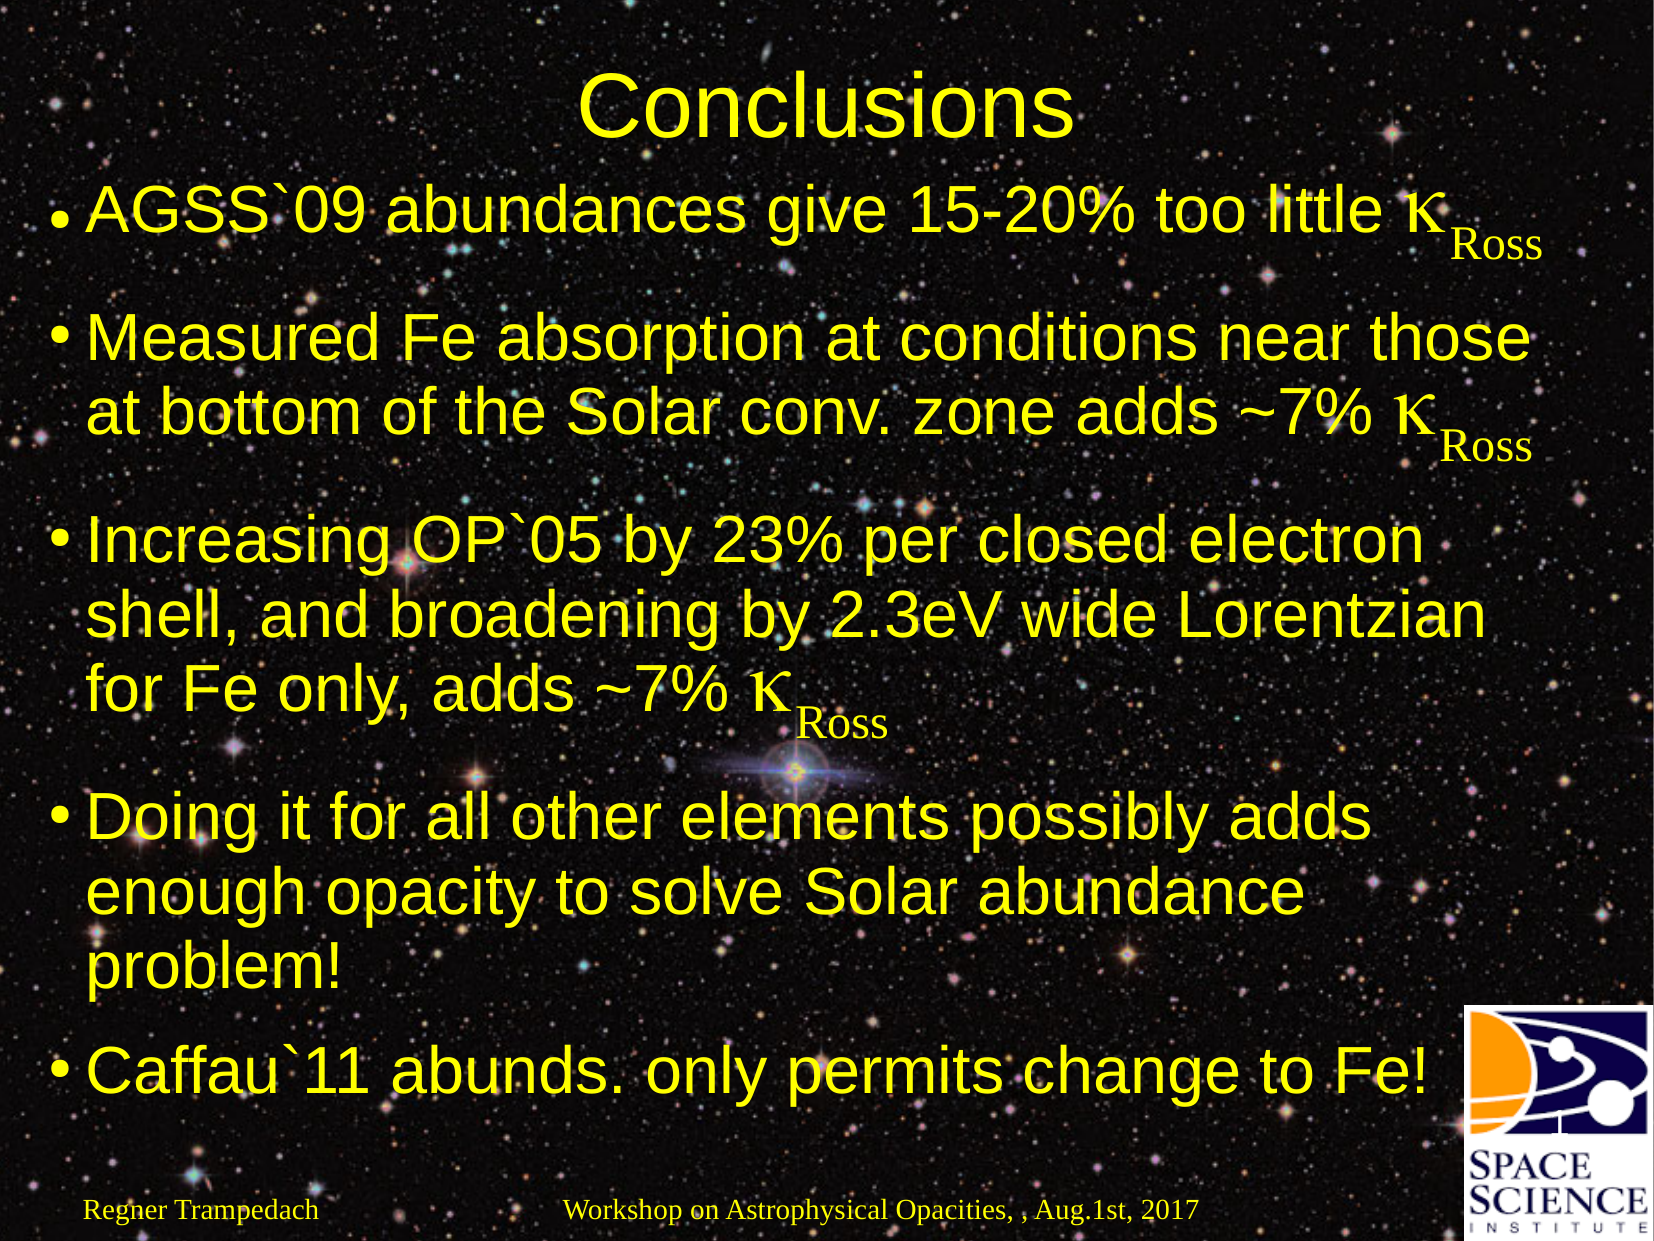

# Conclusions
AGSS`09 abundances give 15-20% too little κRoss
Measured Fe absorption at conditions near those at bottom of the Solar conv. zone adds ~7% κRoss
Increasing OP`05 by 23% per closed electron shell, and broadening by 2.3eV wide Lorentzian for Fe only, adds ~7% κRoss
Doing it for all other elements possibly adds enough opacity to solve Solar abundance problem!
Caffau`11 abunds. only permits change to Fe!